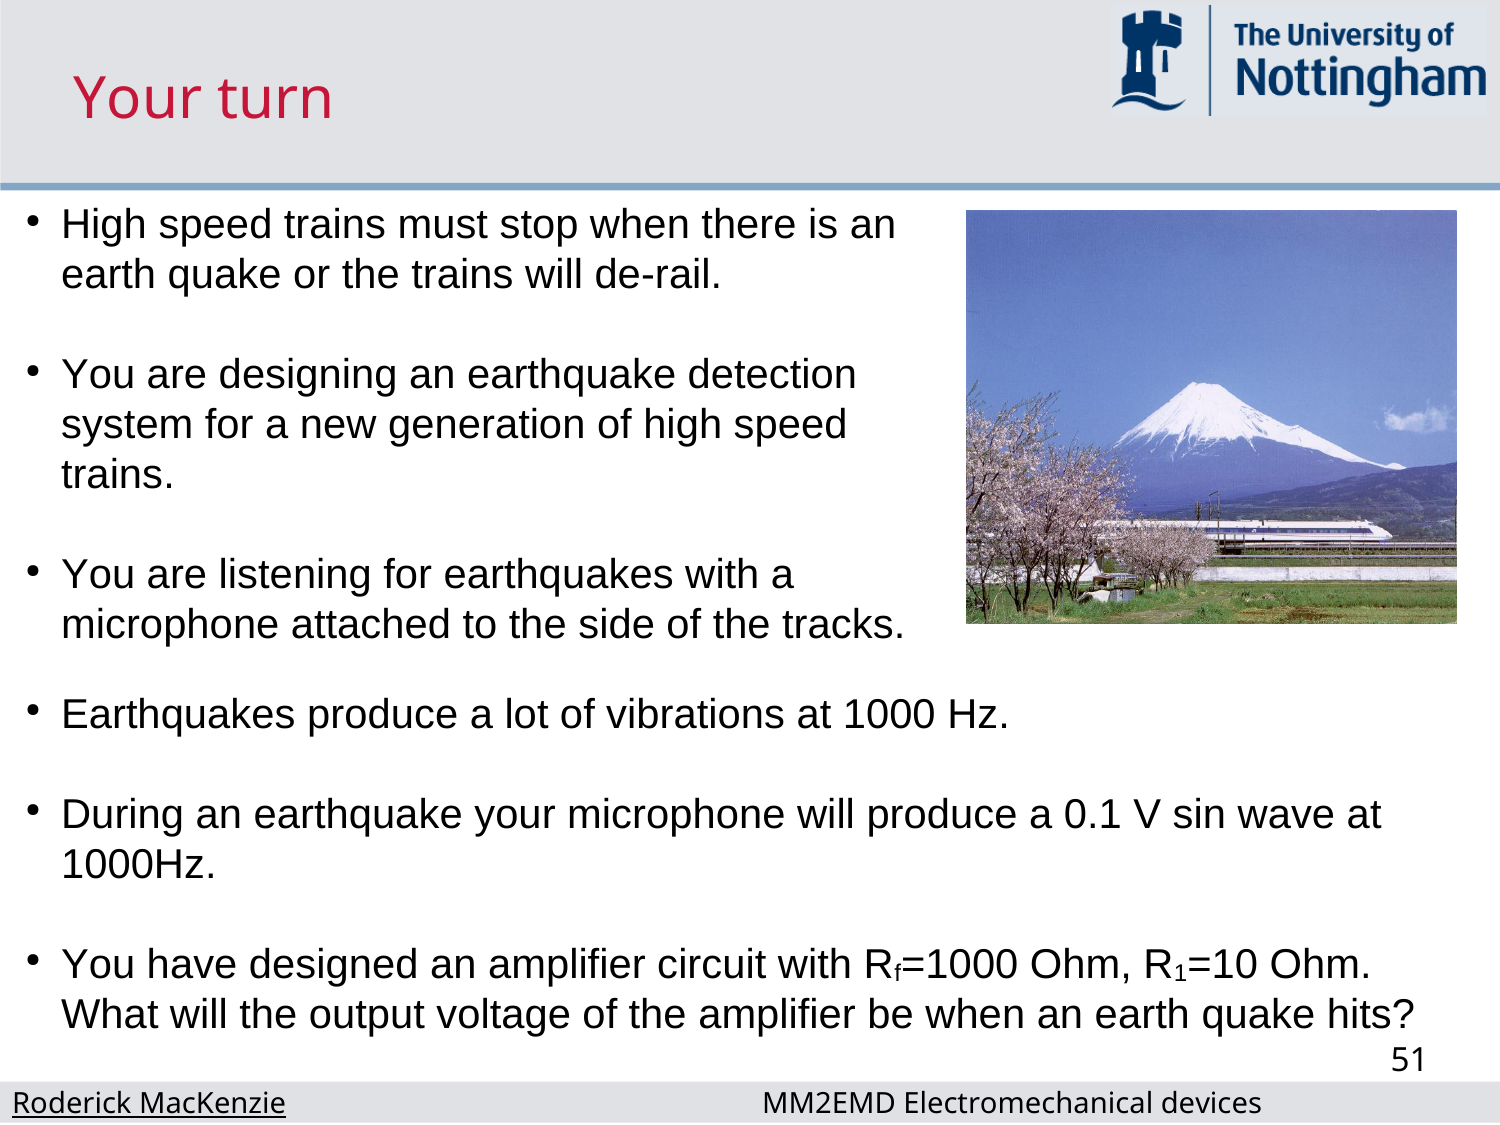

# Your turn
High speed trains must stop when there is an earth quake or the trains will de-rail.
You are designing an earthquake detection system for a new generation of high speed trains.
You are listening for earthquakes with a microphone attached to the side of the tracks.
Earthquakes produce a lot of vibrations at 1000 Hz.
During an earthquake your microphone will produce a 0.1 V sin wave at 1000Hz.
You have designed an amplifier circuit with Rf=1000 Ohm, R1=10 Ohm. What will the output voltage of the amplifier be when an earth quake hits?